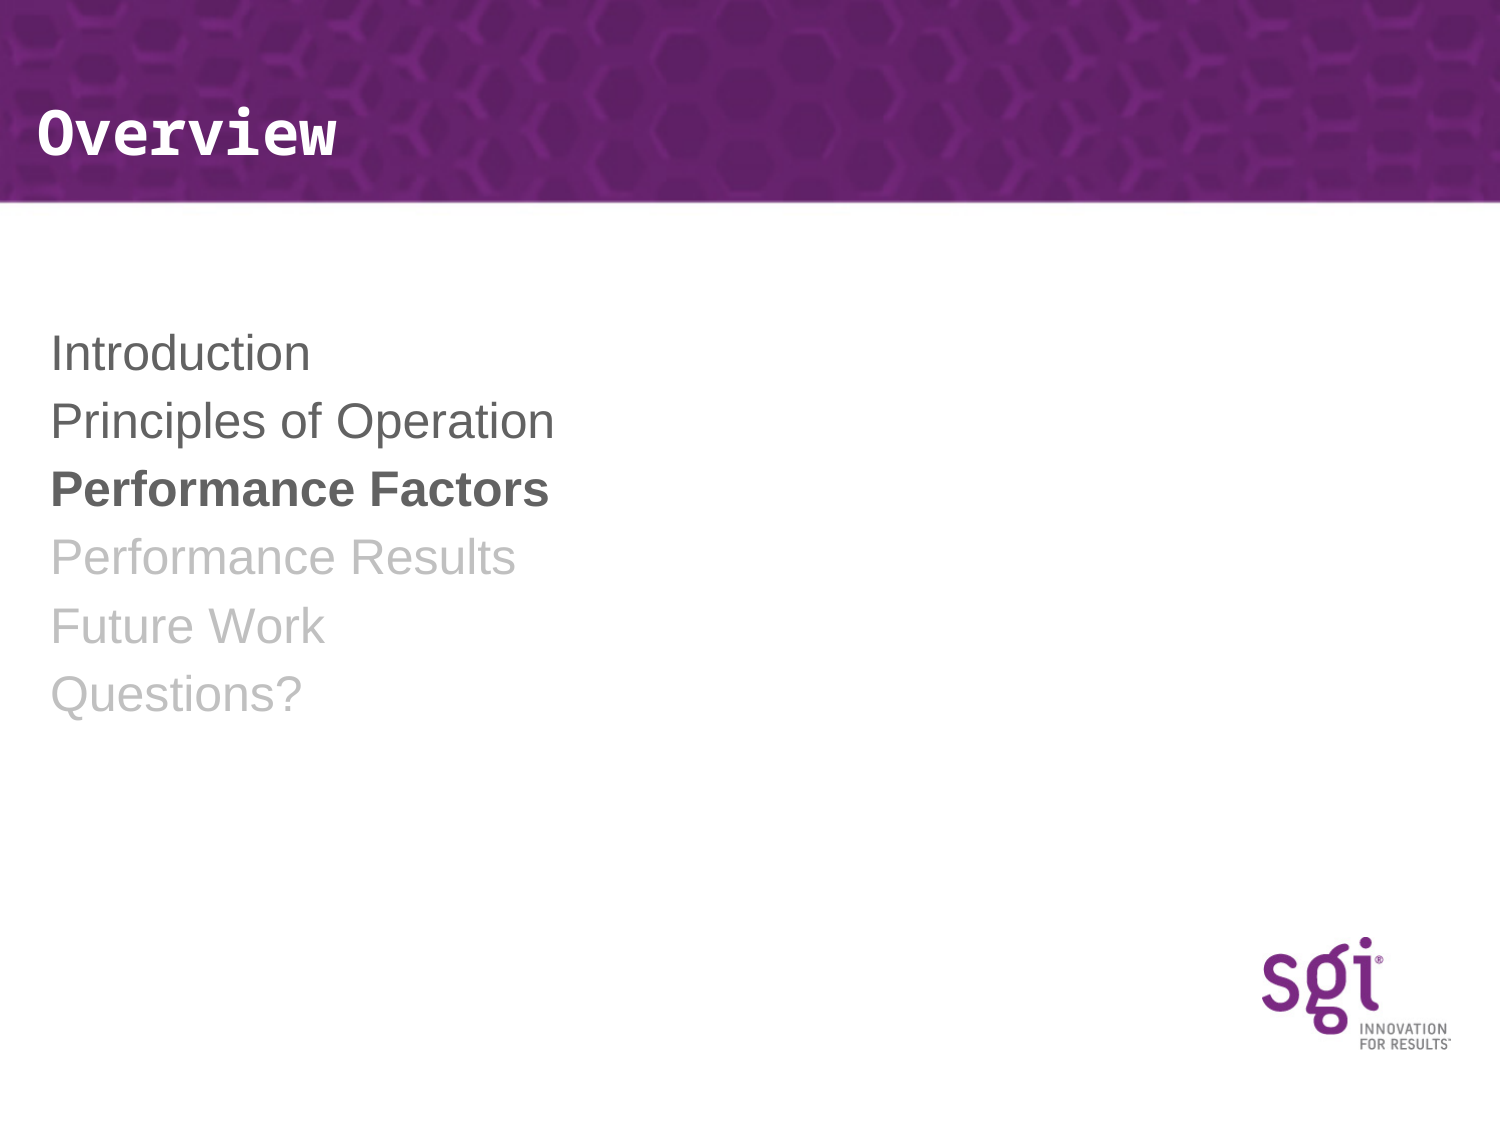

# Overview
Introduction
Principles of Operation
Performance Factors
Performance Results
Future Work
Questions?